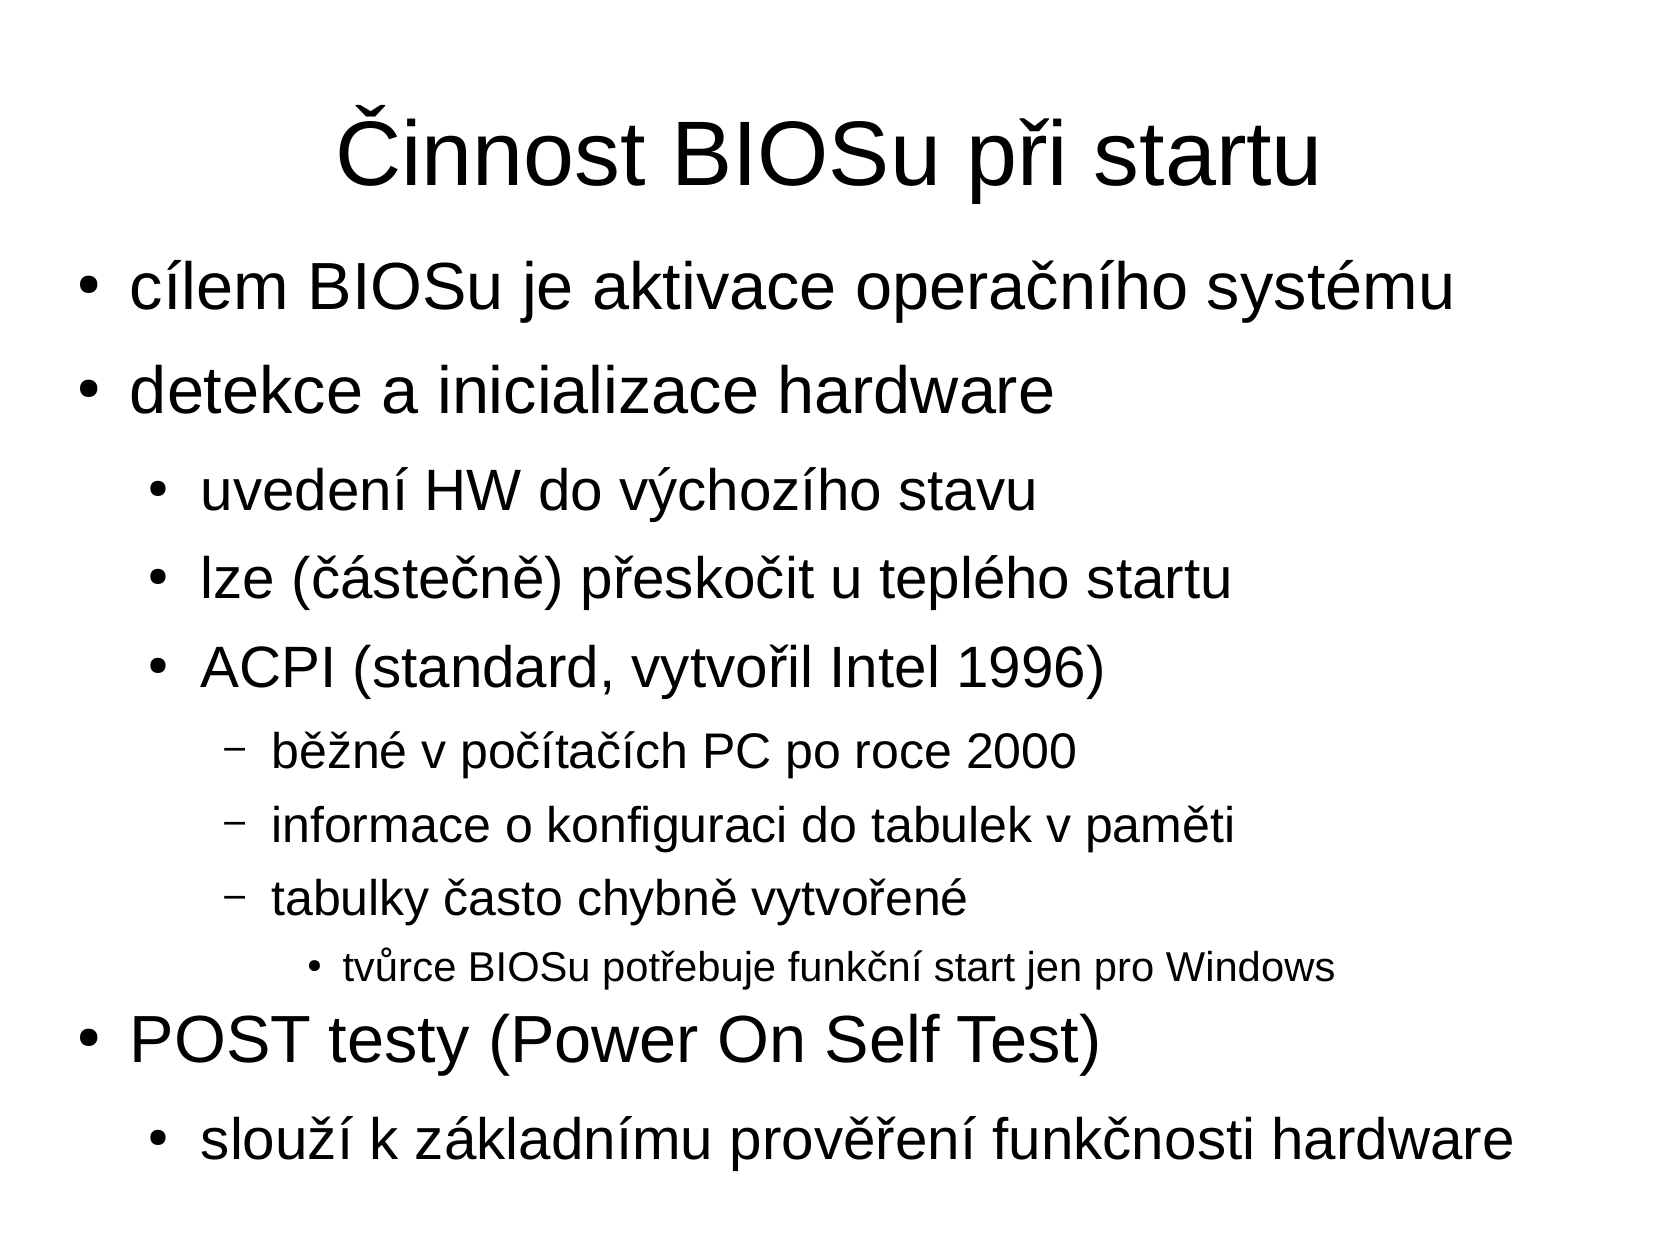

# Činnost BIOSu při startu
cílem BIOSu je aktivace operačního systému
detekce a inicializace hardware
uvedení HW do výchozího stavu
lze (částečně) přeskočit u teplého startu
ACPI (standard, vytvořil Intel 1996)
běžné v počítačích PC po roce 2000
informace o konfiguraci do tabulek v paměti
tabulky často chybně vytvořené
tvůrce BIOSu potřebuje funkční start jen pro Windows
POST testy (Power On Self Test)
slouží k základnímu prověření funkčnosti hardware